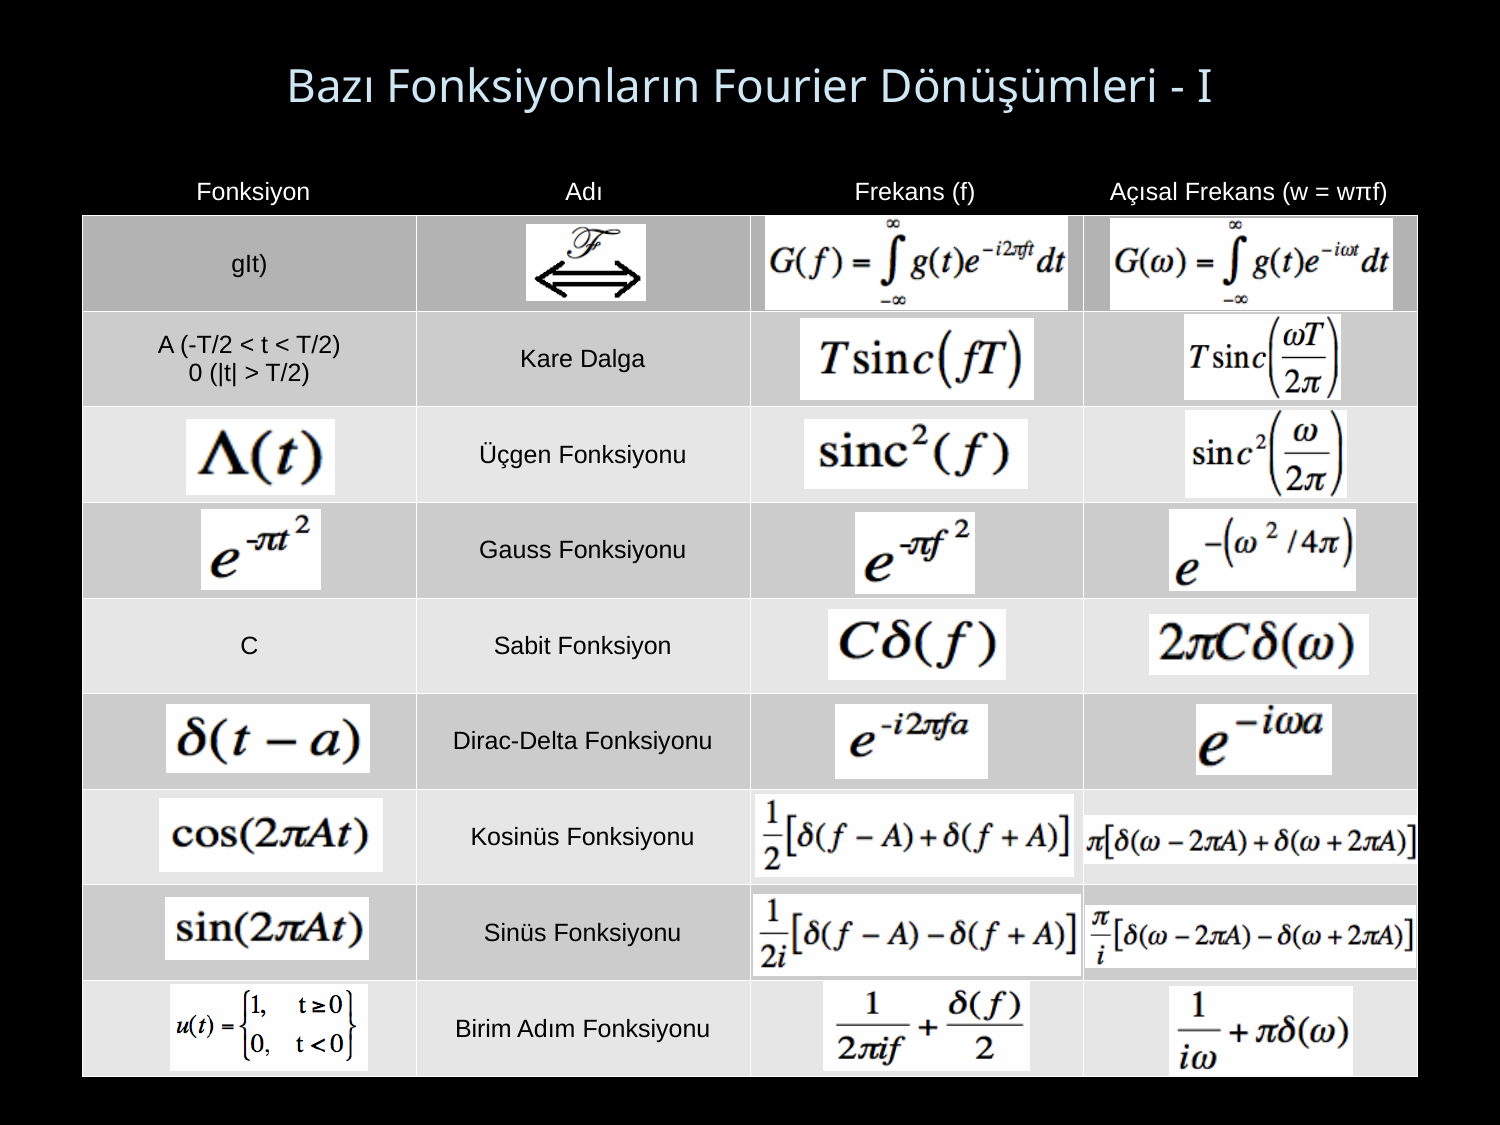

# Bazı Fonksiyonların Fourier Dönüşümleri - I
Fonksiyon
Adı
Frekans (f)
Açısal Frekans (w = wπf)
| gIt) | | | |
| --- | --- | --- | --- |
| A (-T/2 < t < T/2) 0 (|t| > T/2) | Kare Dalga | | |
| | Üçgen Fonksiyonu | | |
| | Gauss Fonksiyonu | | |
| C | Sabit Fonksiyon | | |
| | Dirac-Delta Fonksiyonu | | |
| | Kosinüs Fonksiyonu | | |
| | Sinüs Fonksiyonu | | |
| | Birim Adım Fonksiyonu | | |